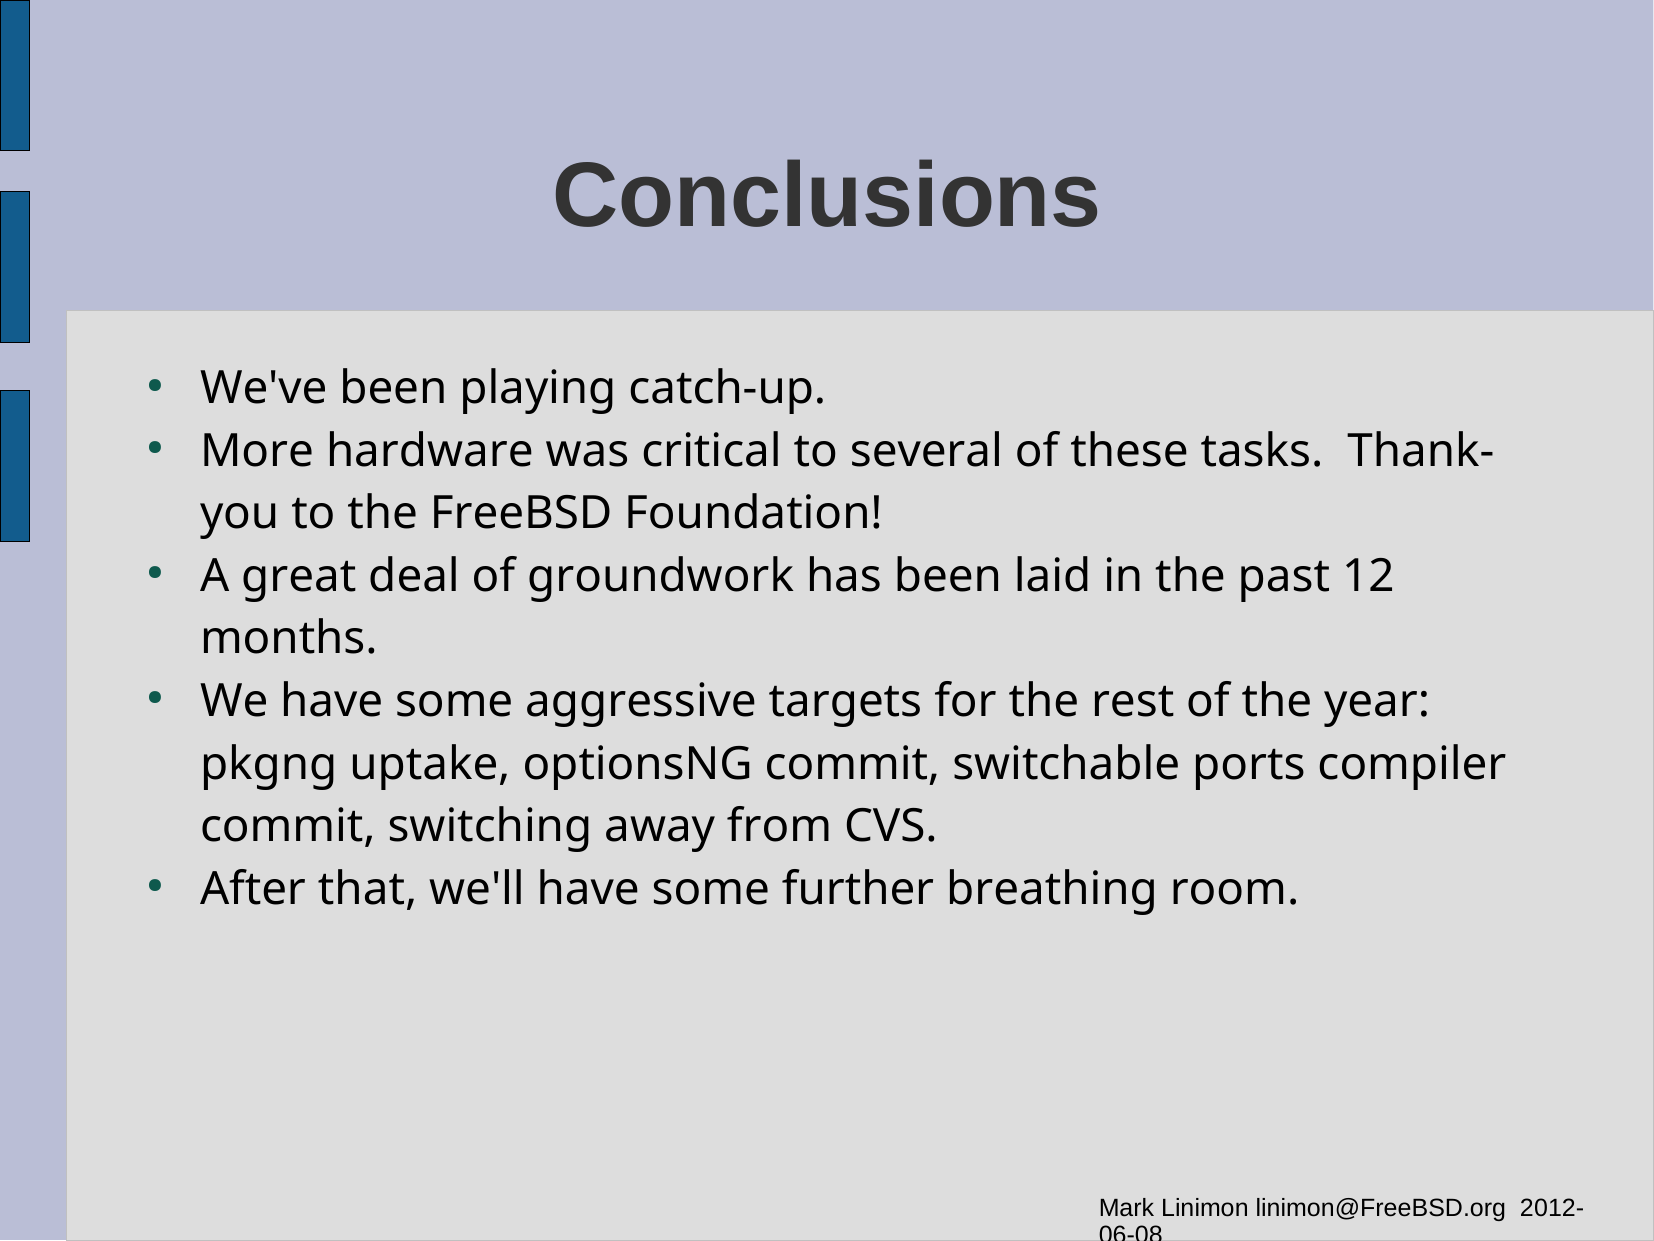

# Conclusions
We've been playing catch-up.
More hardware was critical to several of these tasks. Thank-you to the FreeBSD Foundation!
A great deal of groundwork has been laid in the past 12 months.
We have some aggressive targets for the rest of the year: pkgng uptake, optionsNG commit, switchable ports compiler commit, switching away from CVS.
After that, we'll have some further breathing room.
Mark Linimon linimon@FreeBSD.org 2012-06-08